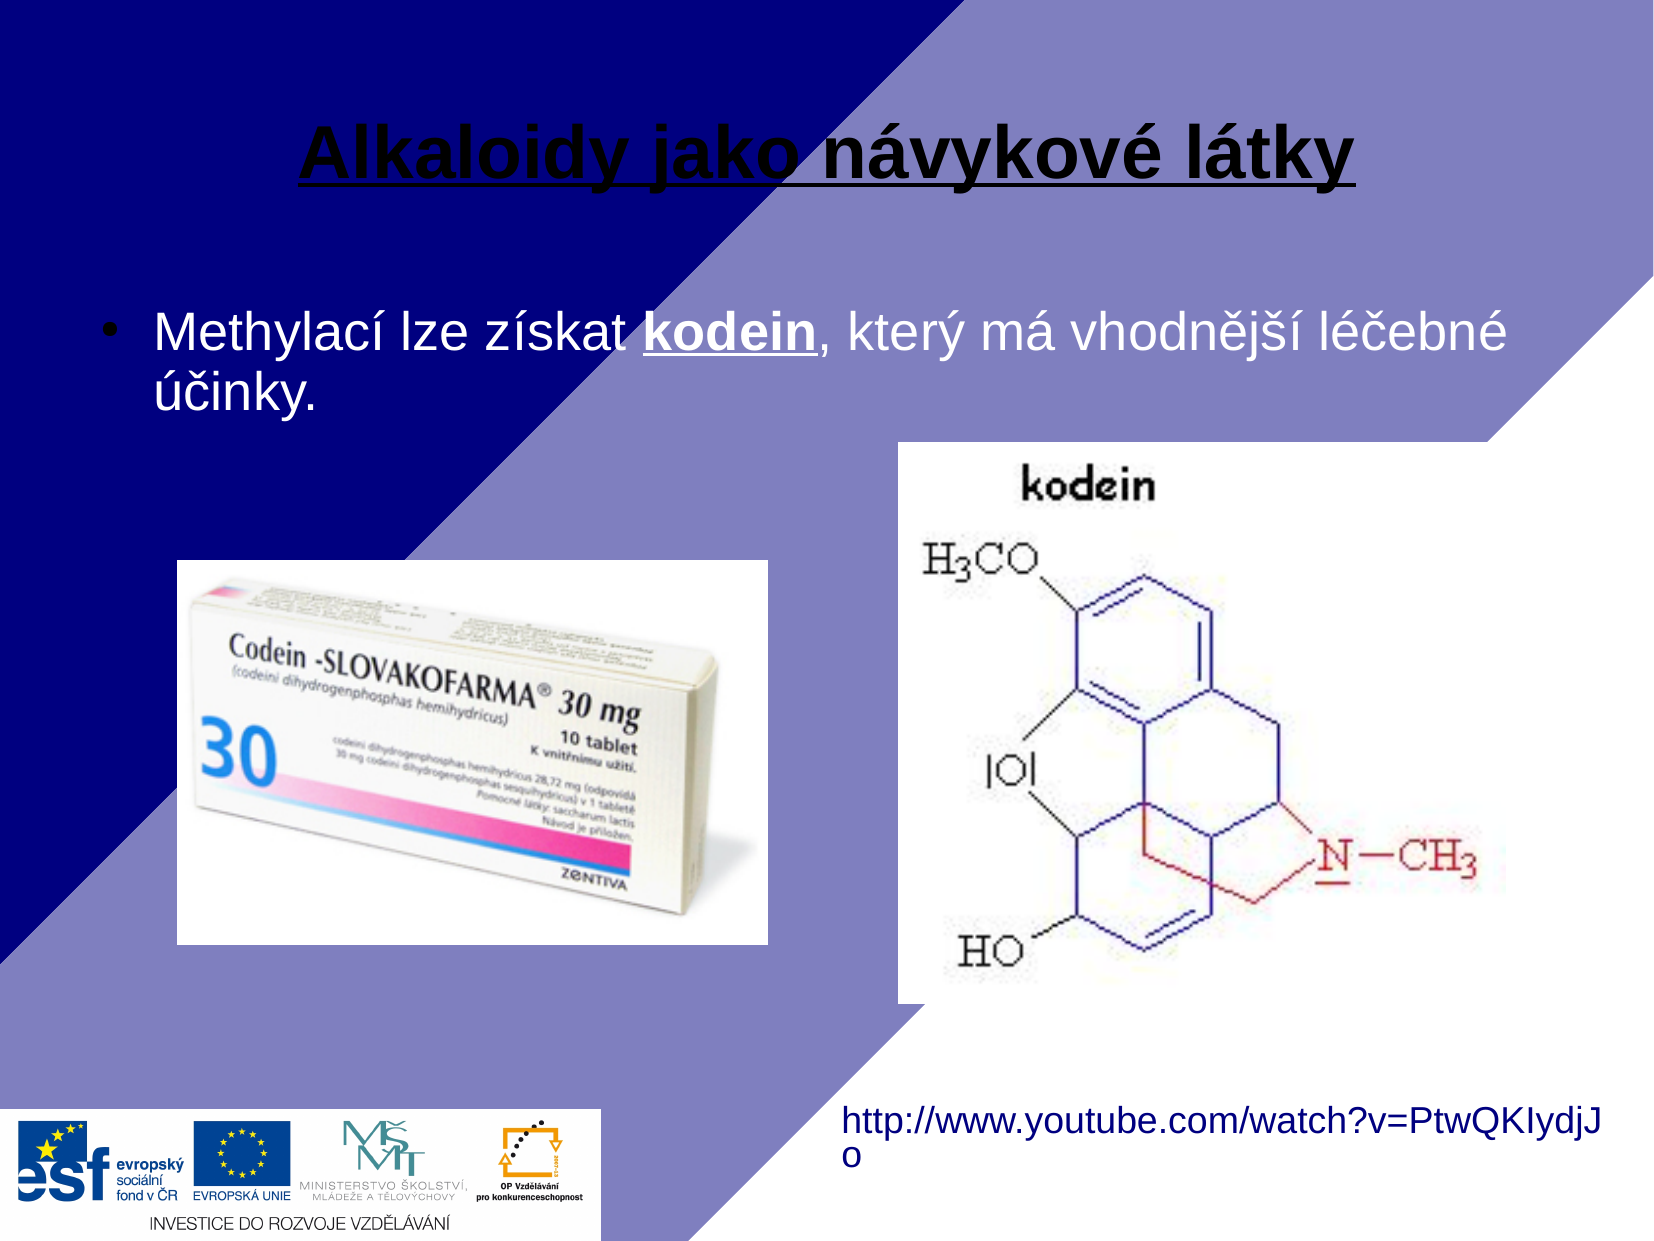

# Alkaloidy jako návykové látky
Methylací lze získat kodein, který má vhodnější léčebné účinky.
http://www.youtube.com/watch?v=PtwQKIydjJo